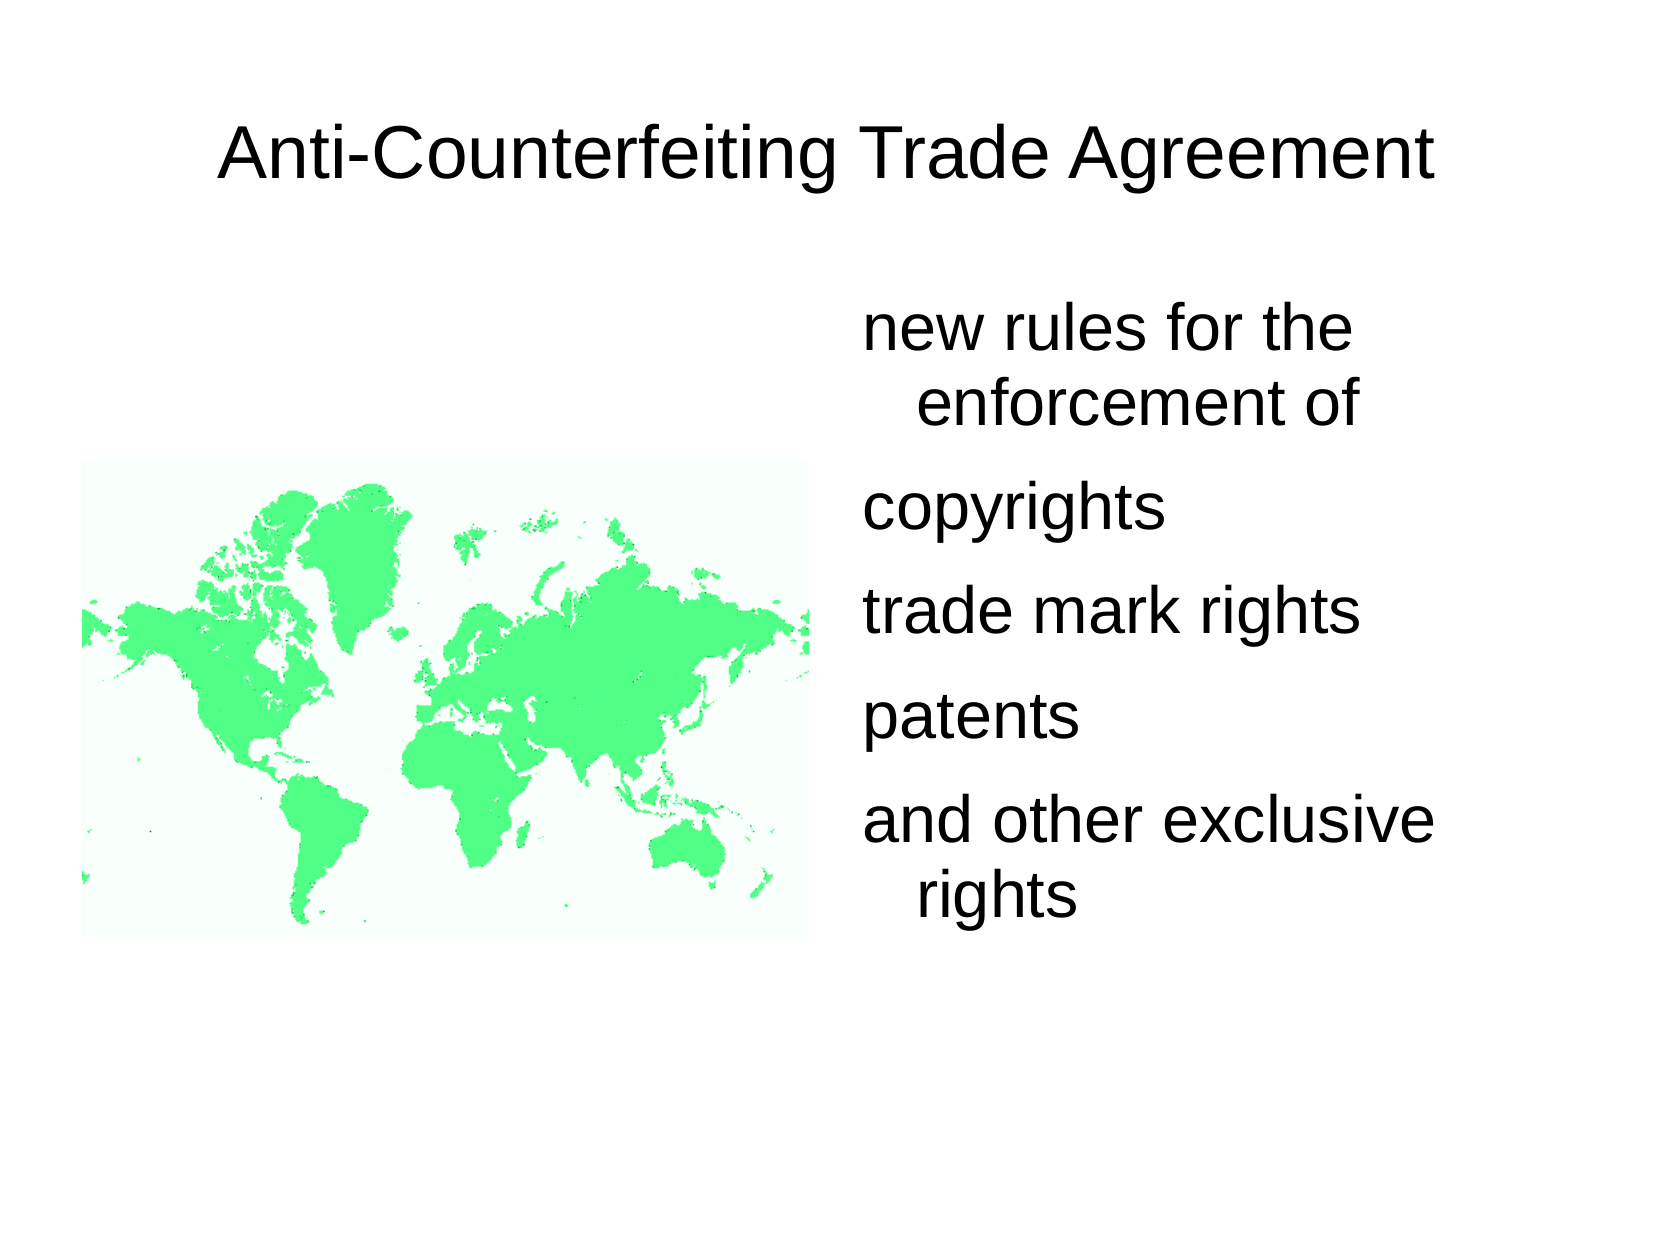

# Anti-Counterfeiting Trade Agreement
new rules for the enforcement of
copyrights
trade mark rights
patents
and other exclusive rights